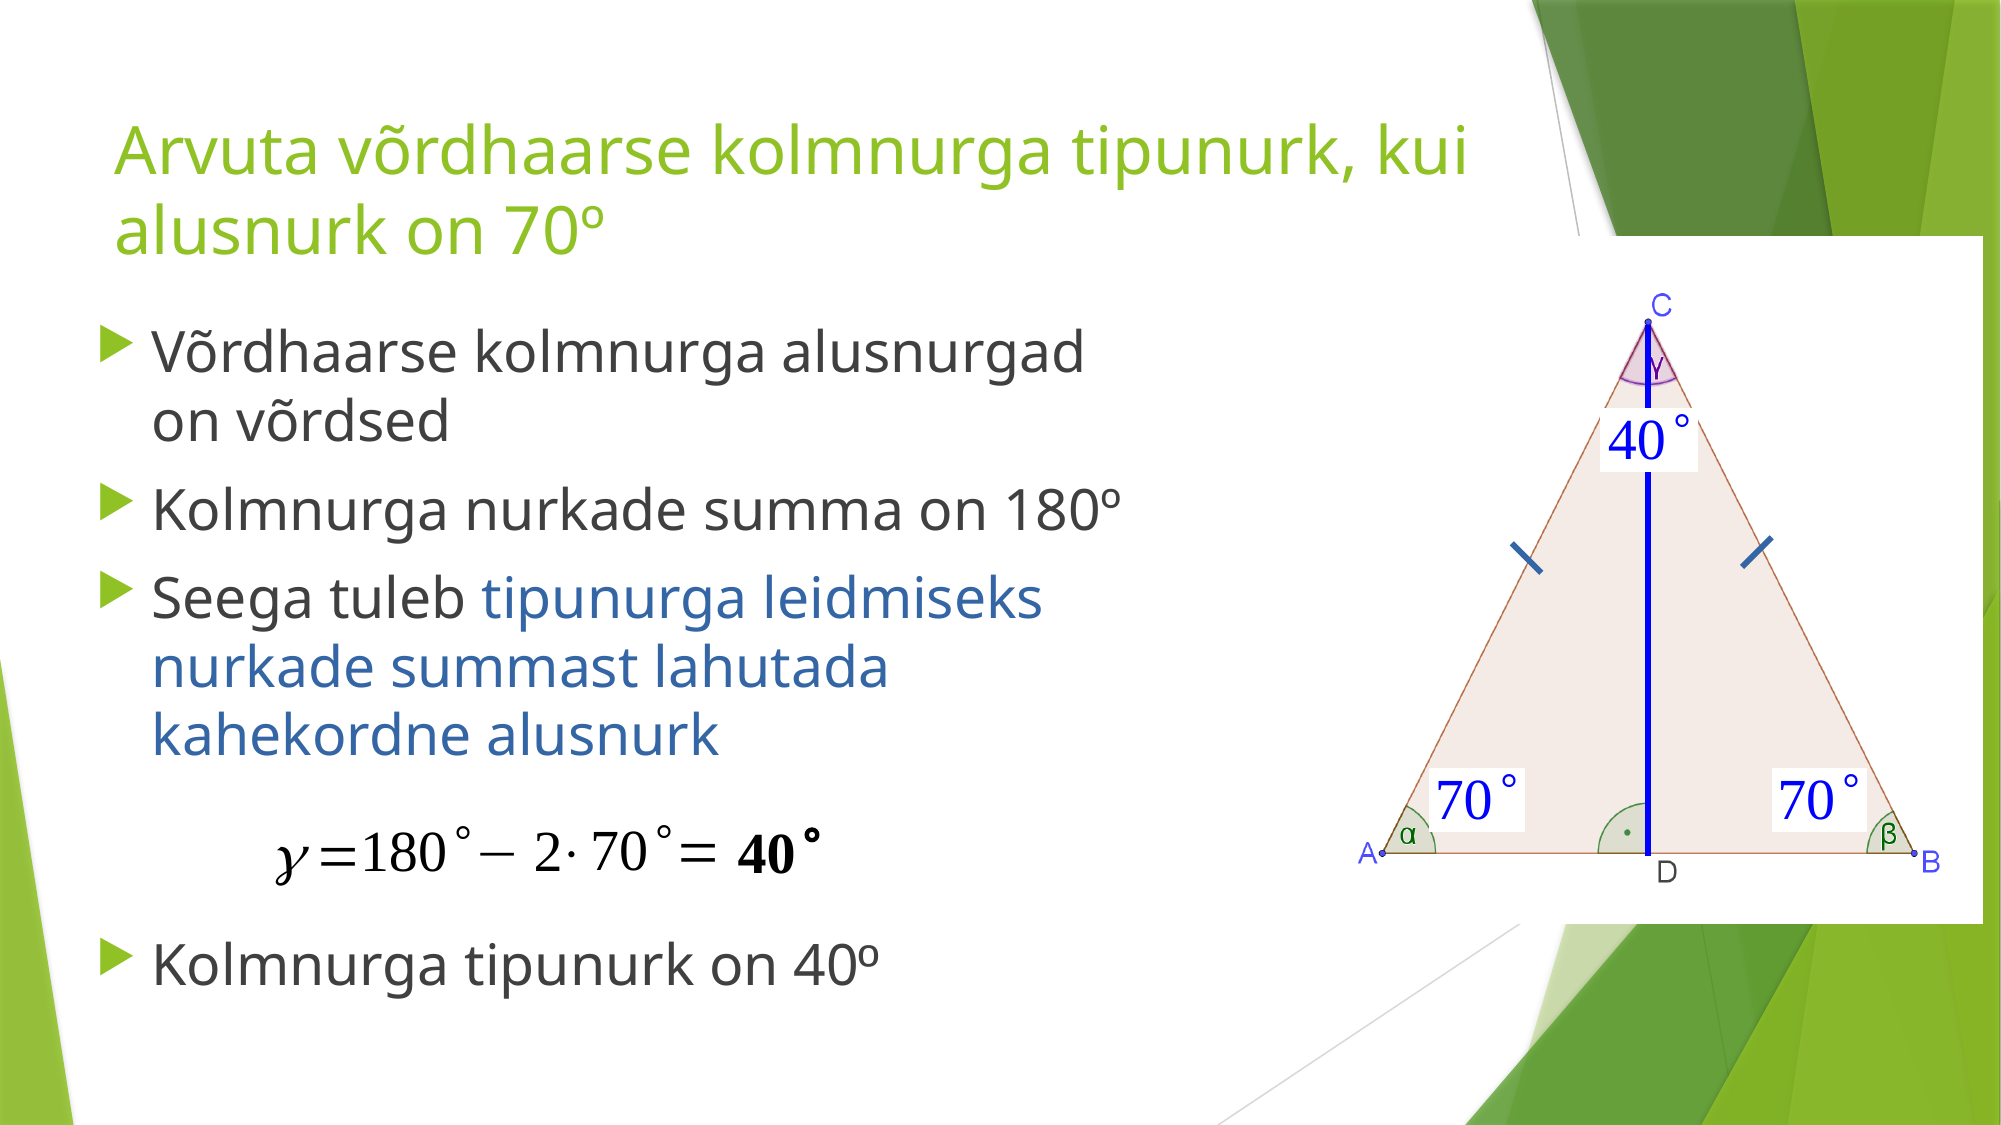

# Arvuta võrdhaarse kolmnurga tipunurk, kui alusnurk on 70º
Võrdhaarse kolmnurga alusnurgad on võrdsed
Kolmnurga nurkade summa on 180º
Seega tuleb tipunurga leidmiseks nurkade summast lahutada kahekordne alusnurk
Kolmnurga tipunurk on 40º